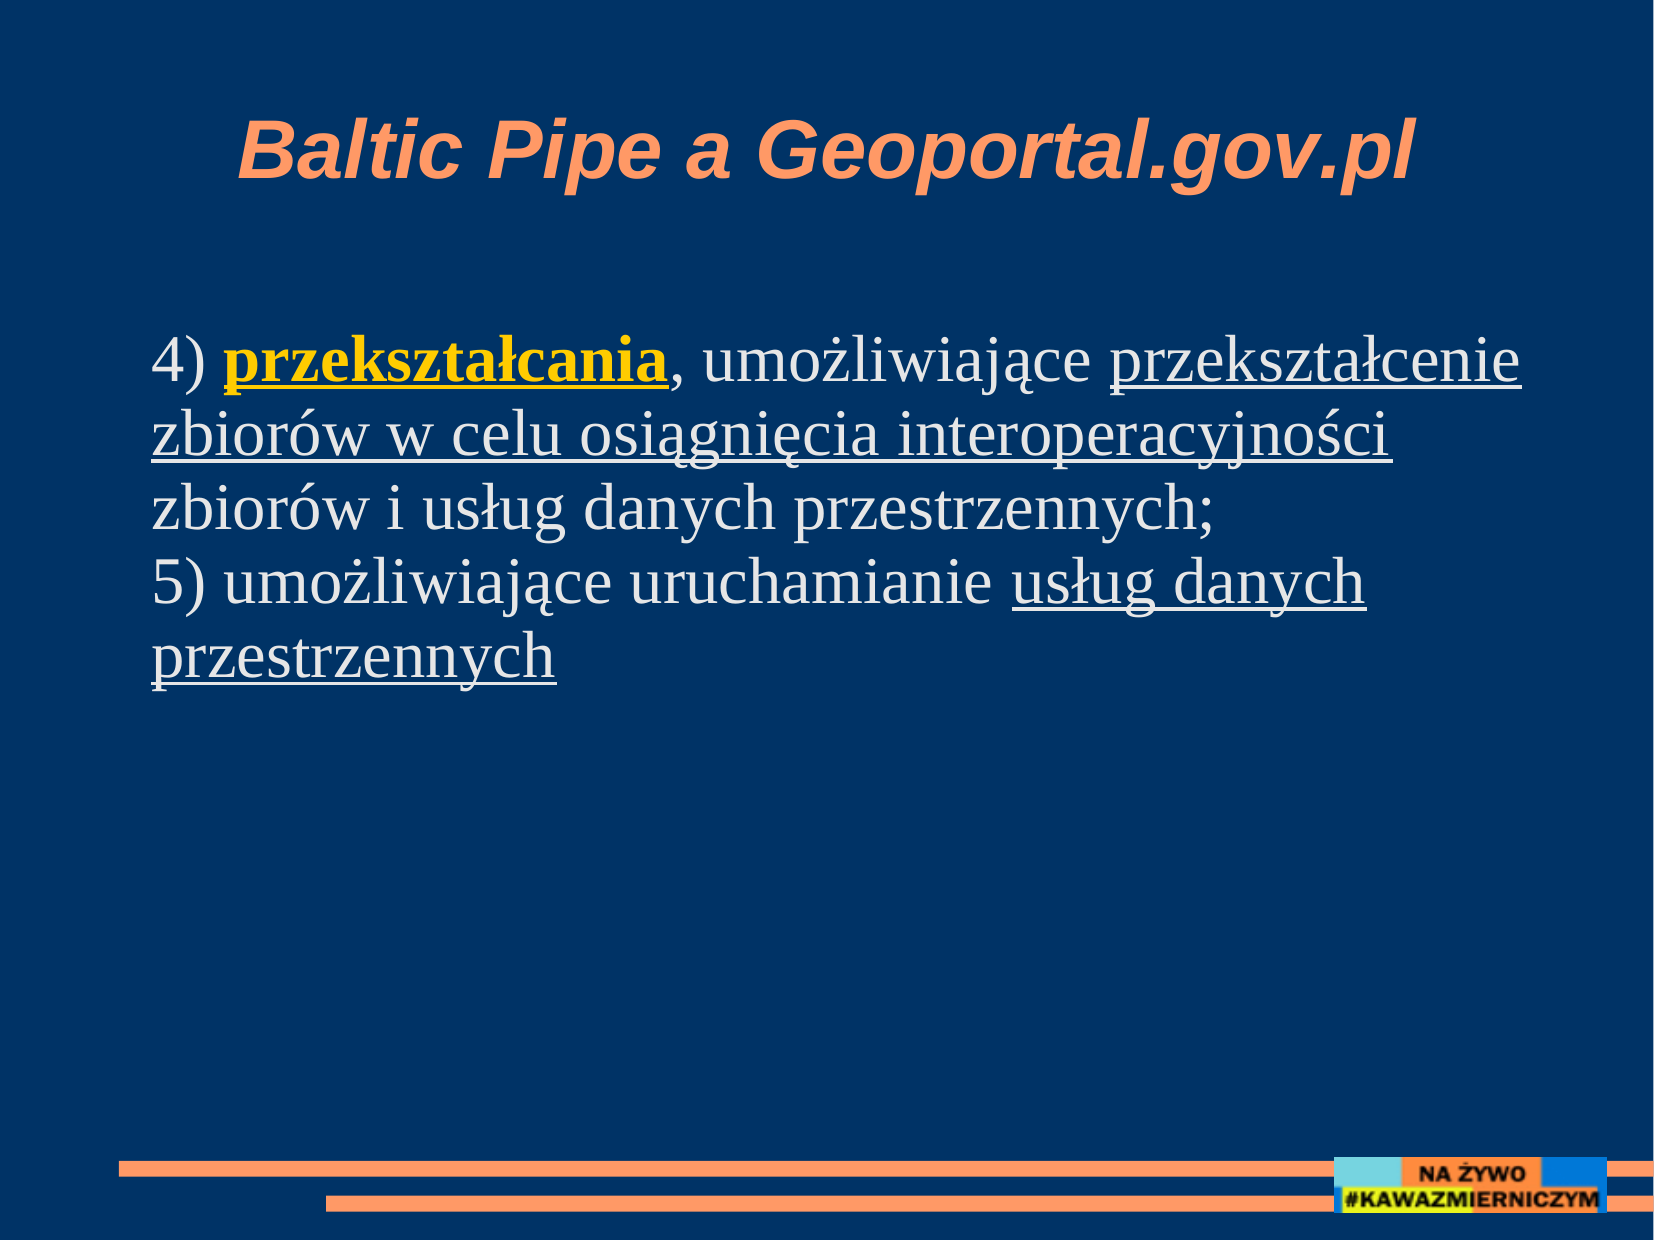

# Baltic Pipe a Geoportal.gov.pl
4) przekształcania, umożliwiające przekształcenie zbiorów w celu osiągnięcia interoperacyjności zbiorów i usług danych przestrzennych;
5) umożliwiające uruchamianie usług danych przestrzennych